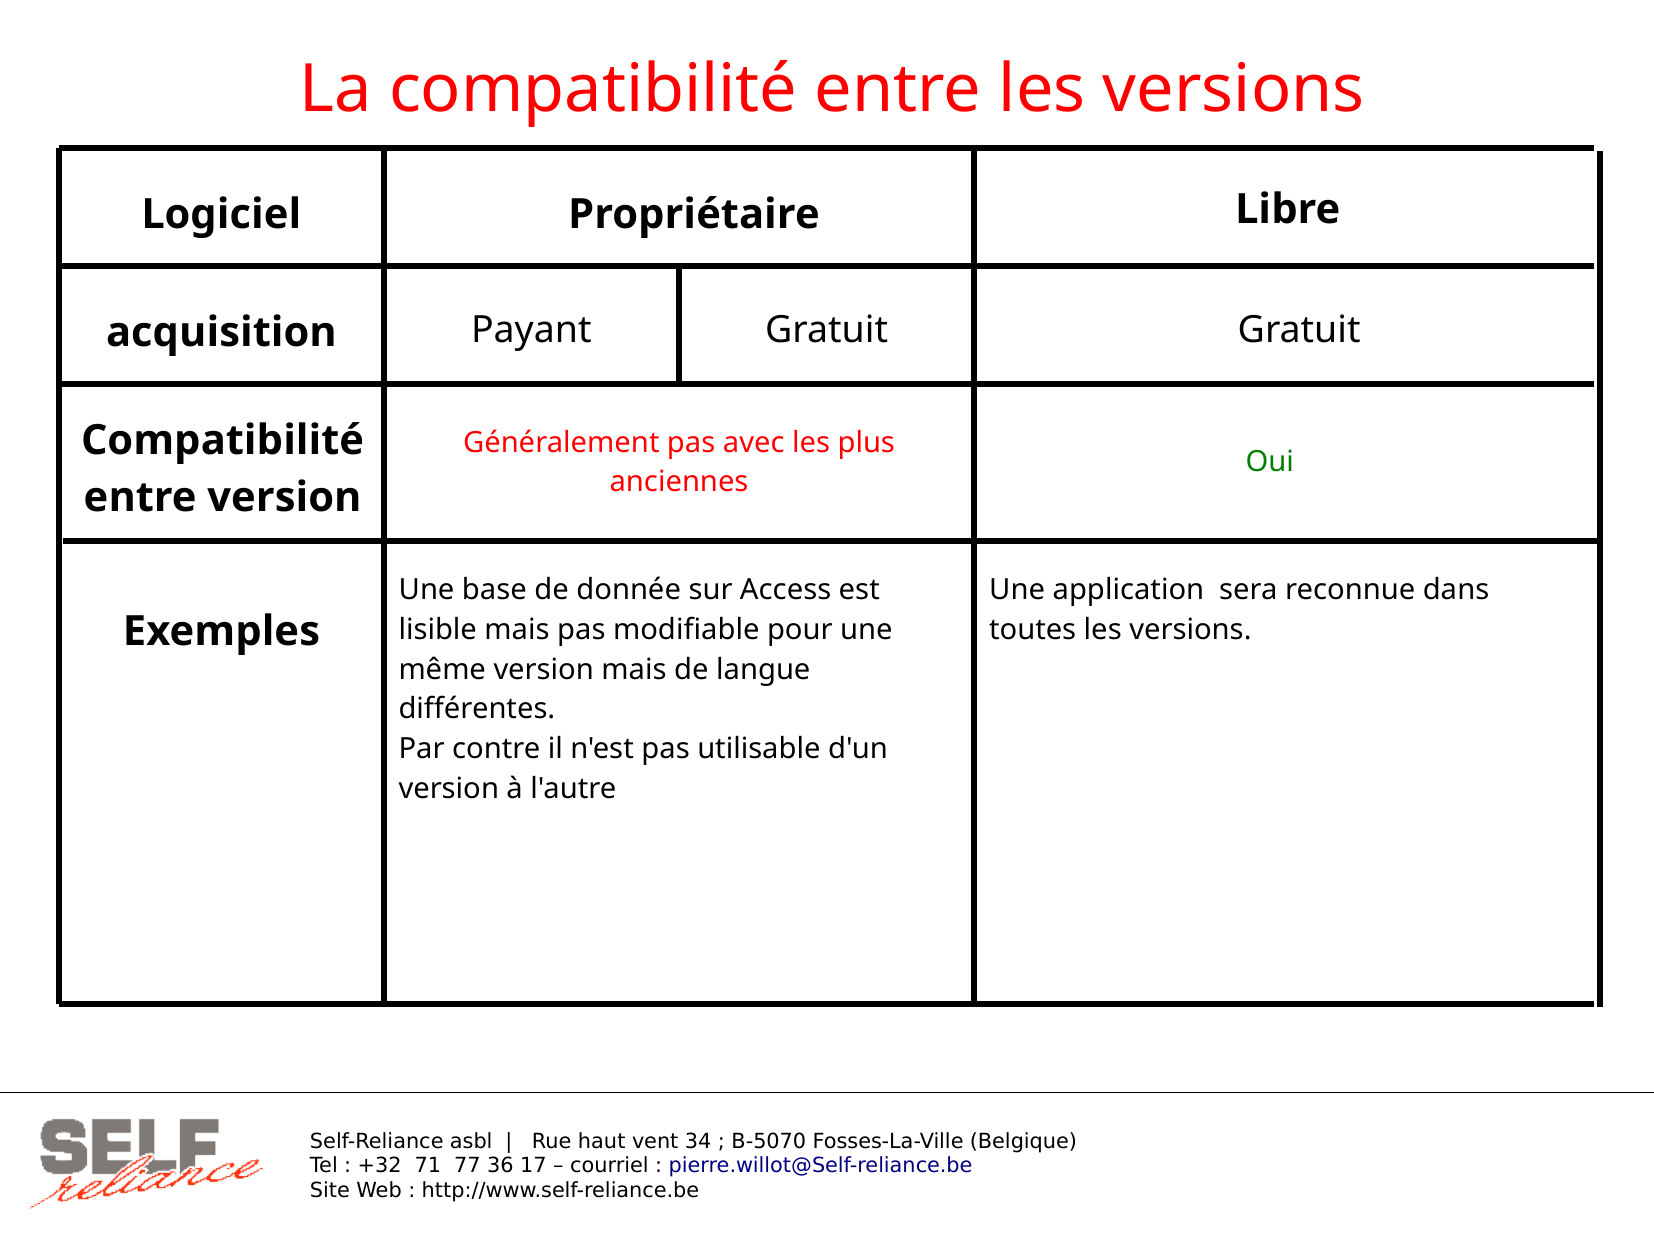

La compatibilité entre les versions
Libre
Logiciel
Propriétaire
acquisition
Payant
Gratuit
Gratuit
Oui
Compatibilité entre version
Généralement pas avec les plus anciennes
Une base de donnée sur Access est lisible mais pas modifiable pour une même version mais de langue différentes.
Par contre il n'est pas utilisable d'un version à l'autre
Une application sera reconnue dans toutes les versions.
Exemples
Self-Reliance asbl | Rue haut vent 34 ; B-5070 Fosses-La-Ville (Belgique)
Tel : +32 71 77 36 17 – courriel : pierre.willot@Self-reliance.be
Site Web : http://www.self-reliance.be